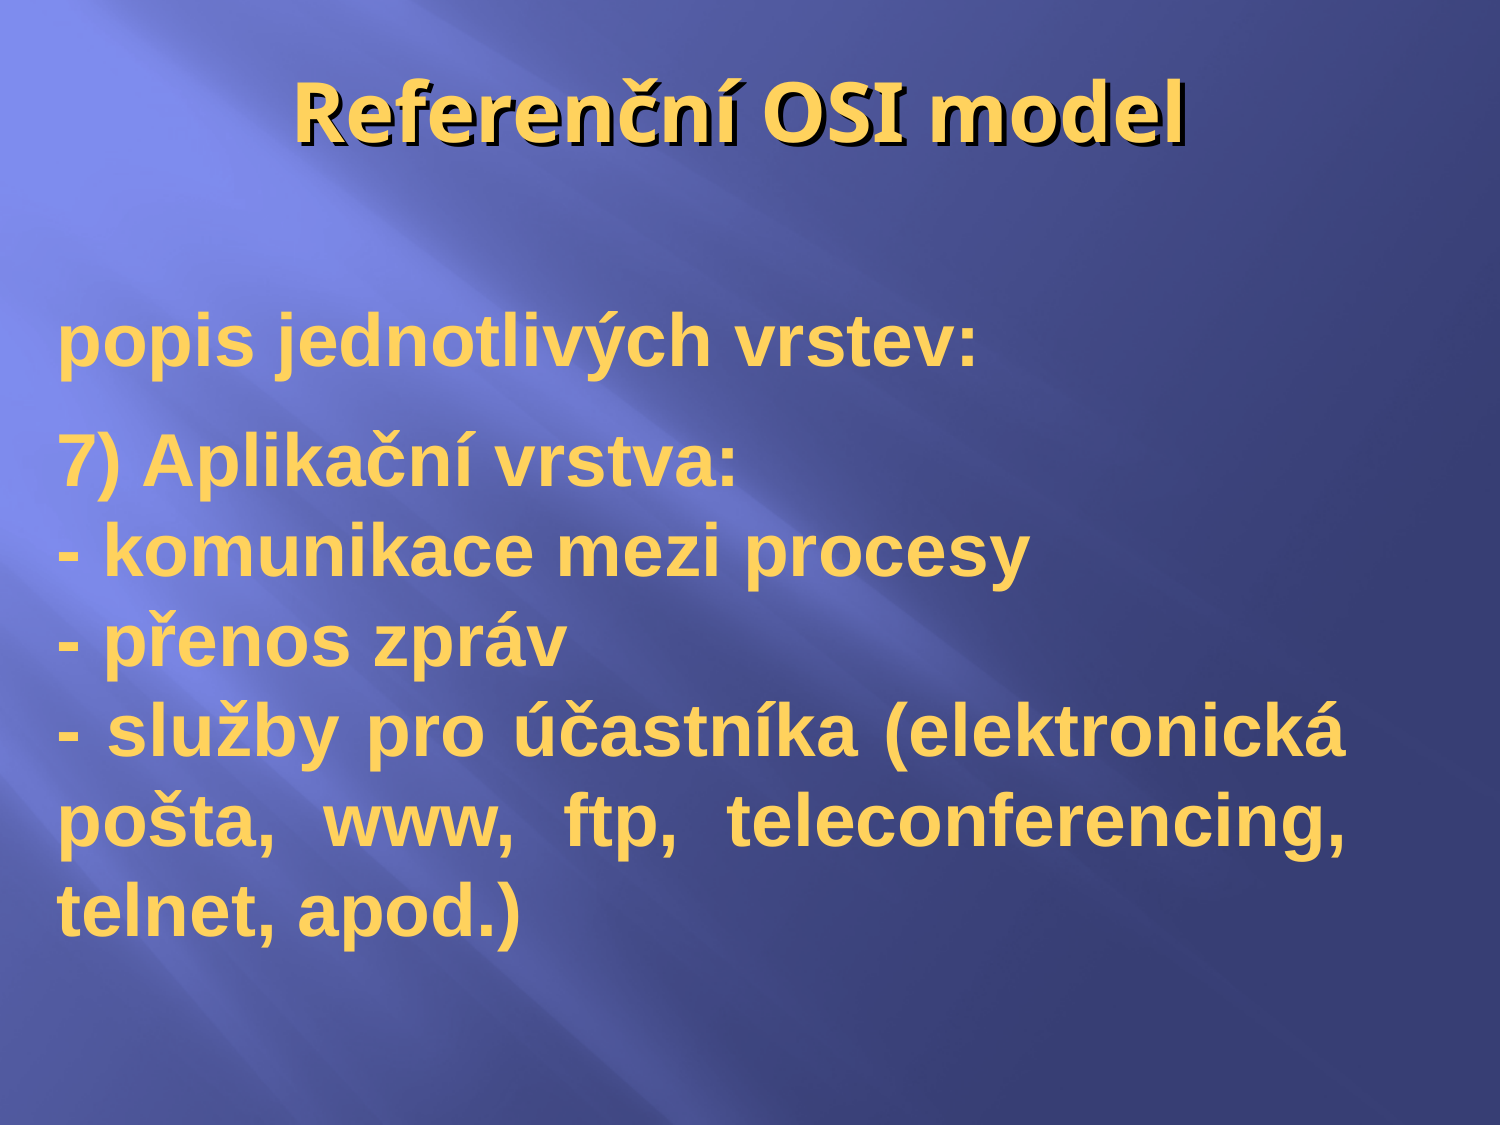

# Referenční OSI model
popis jednotlivých vrstev:
7) Aplikační vrstva:
- komunikace mezi procesy
- přenos zpráv
- služby pro účastníka (elektronická pošta, www, ftp, teleconferencing, telnet, apod.)